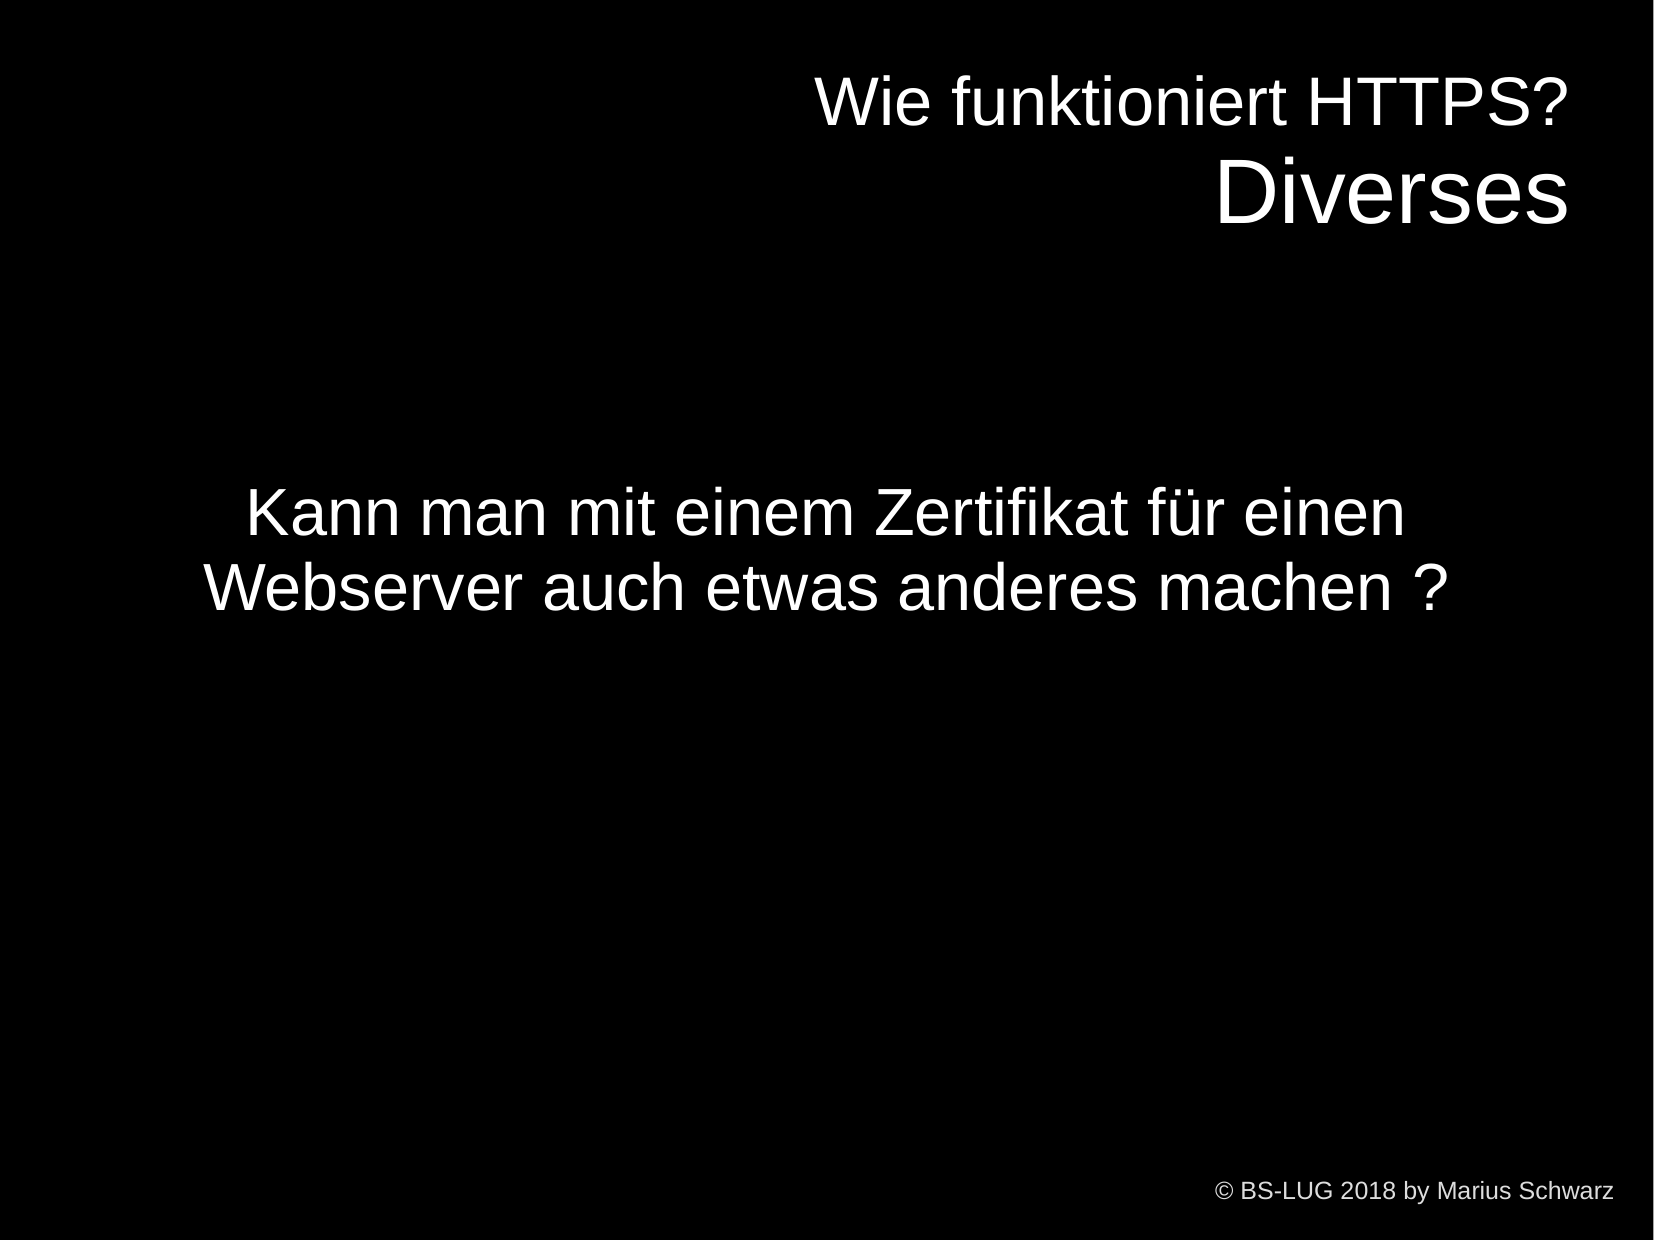

# Wie funktioniert HTTPS? Diverses
Kann man mit einem Zertifikat für einen Webserver auch etwas anderes machen ?
© BS-LUG 2018 by Marius Schwarz